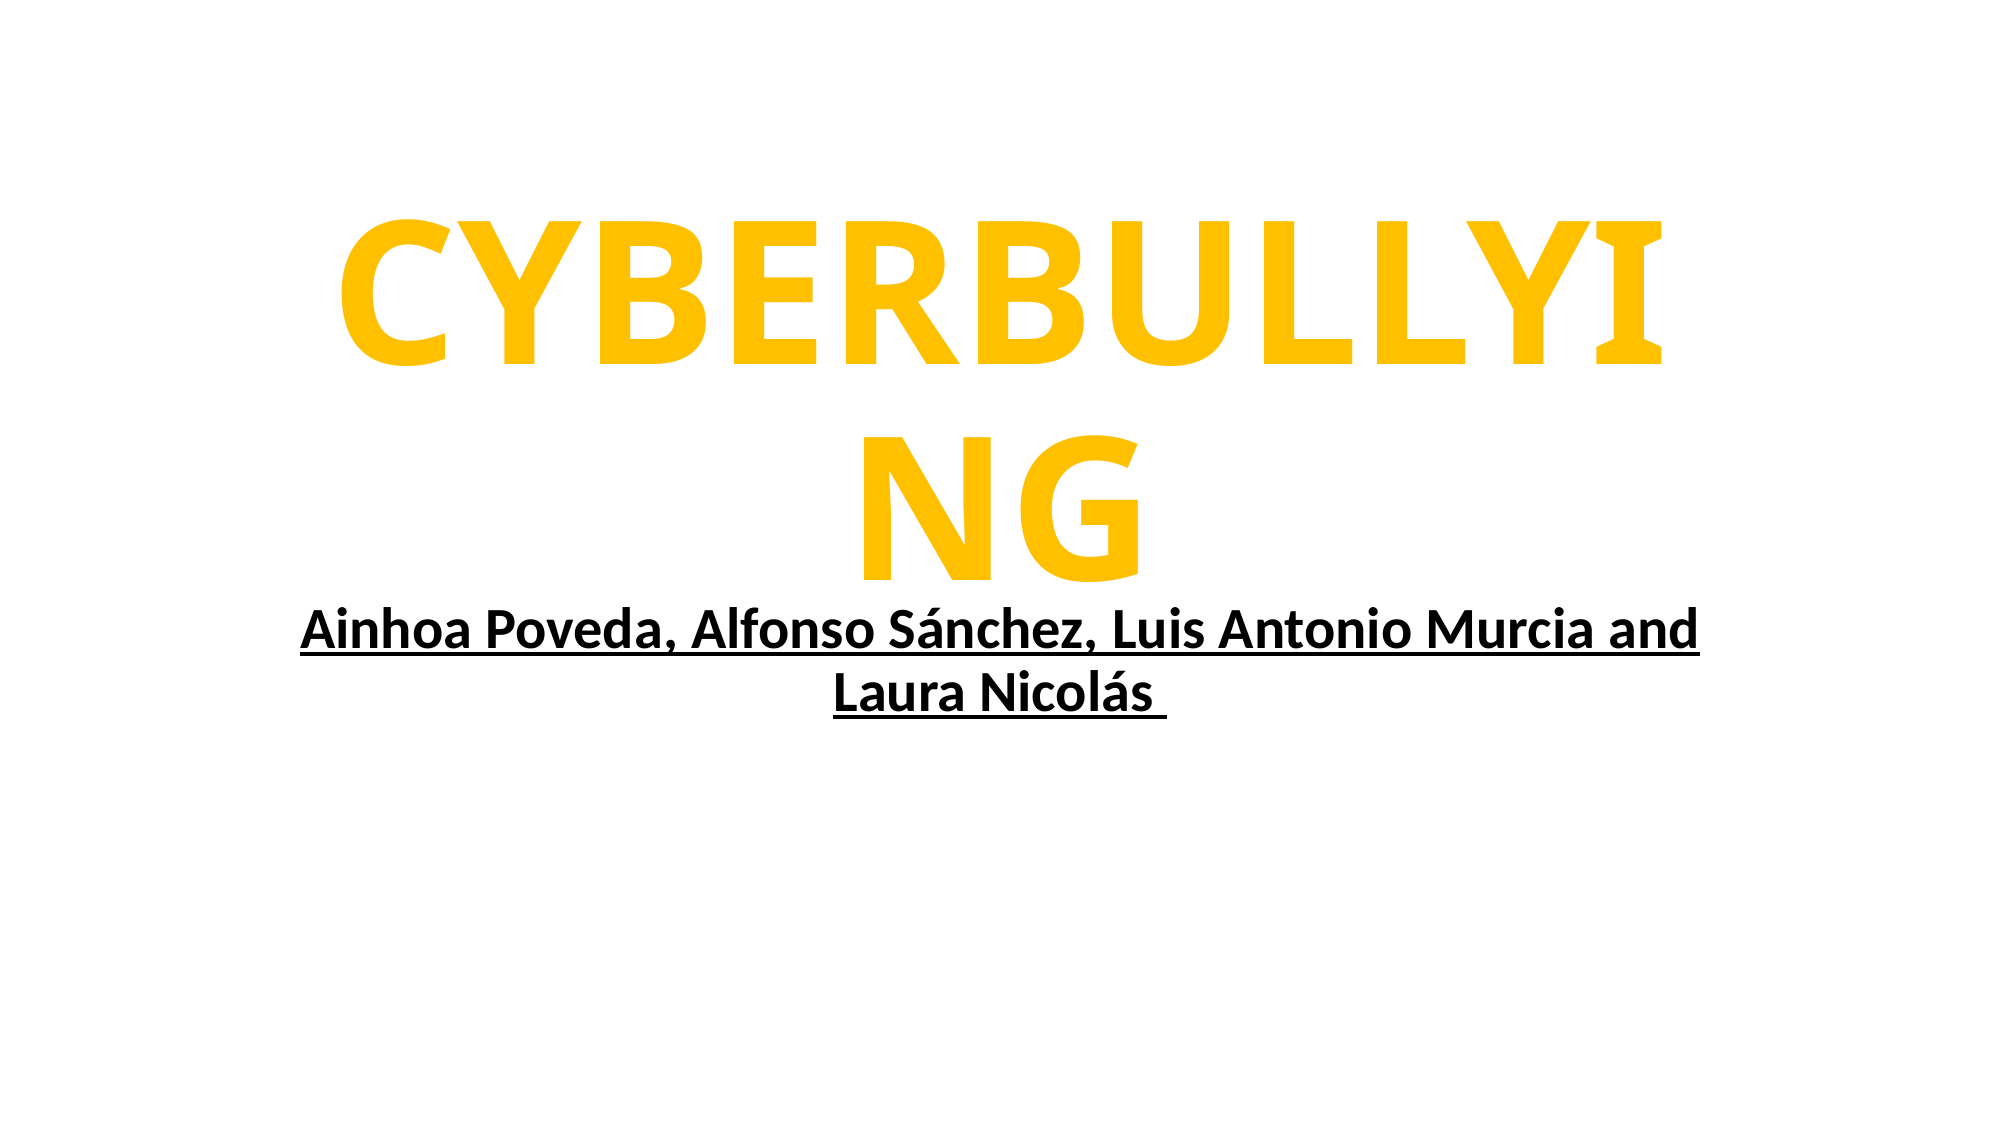

# CYBERBULLYING
Ainhoa Poveda, Alfonso Sánchez, Luis Antonio Murcia and Laura Nicolás